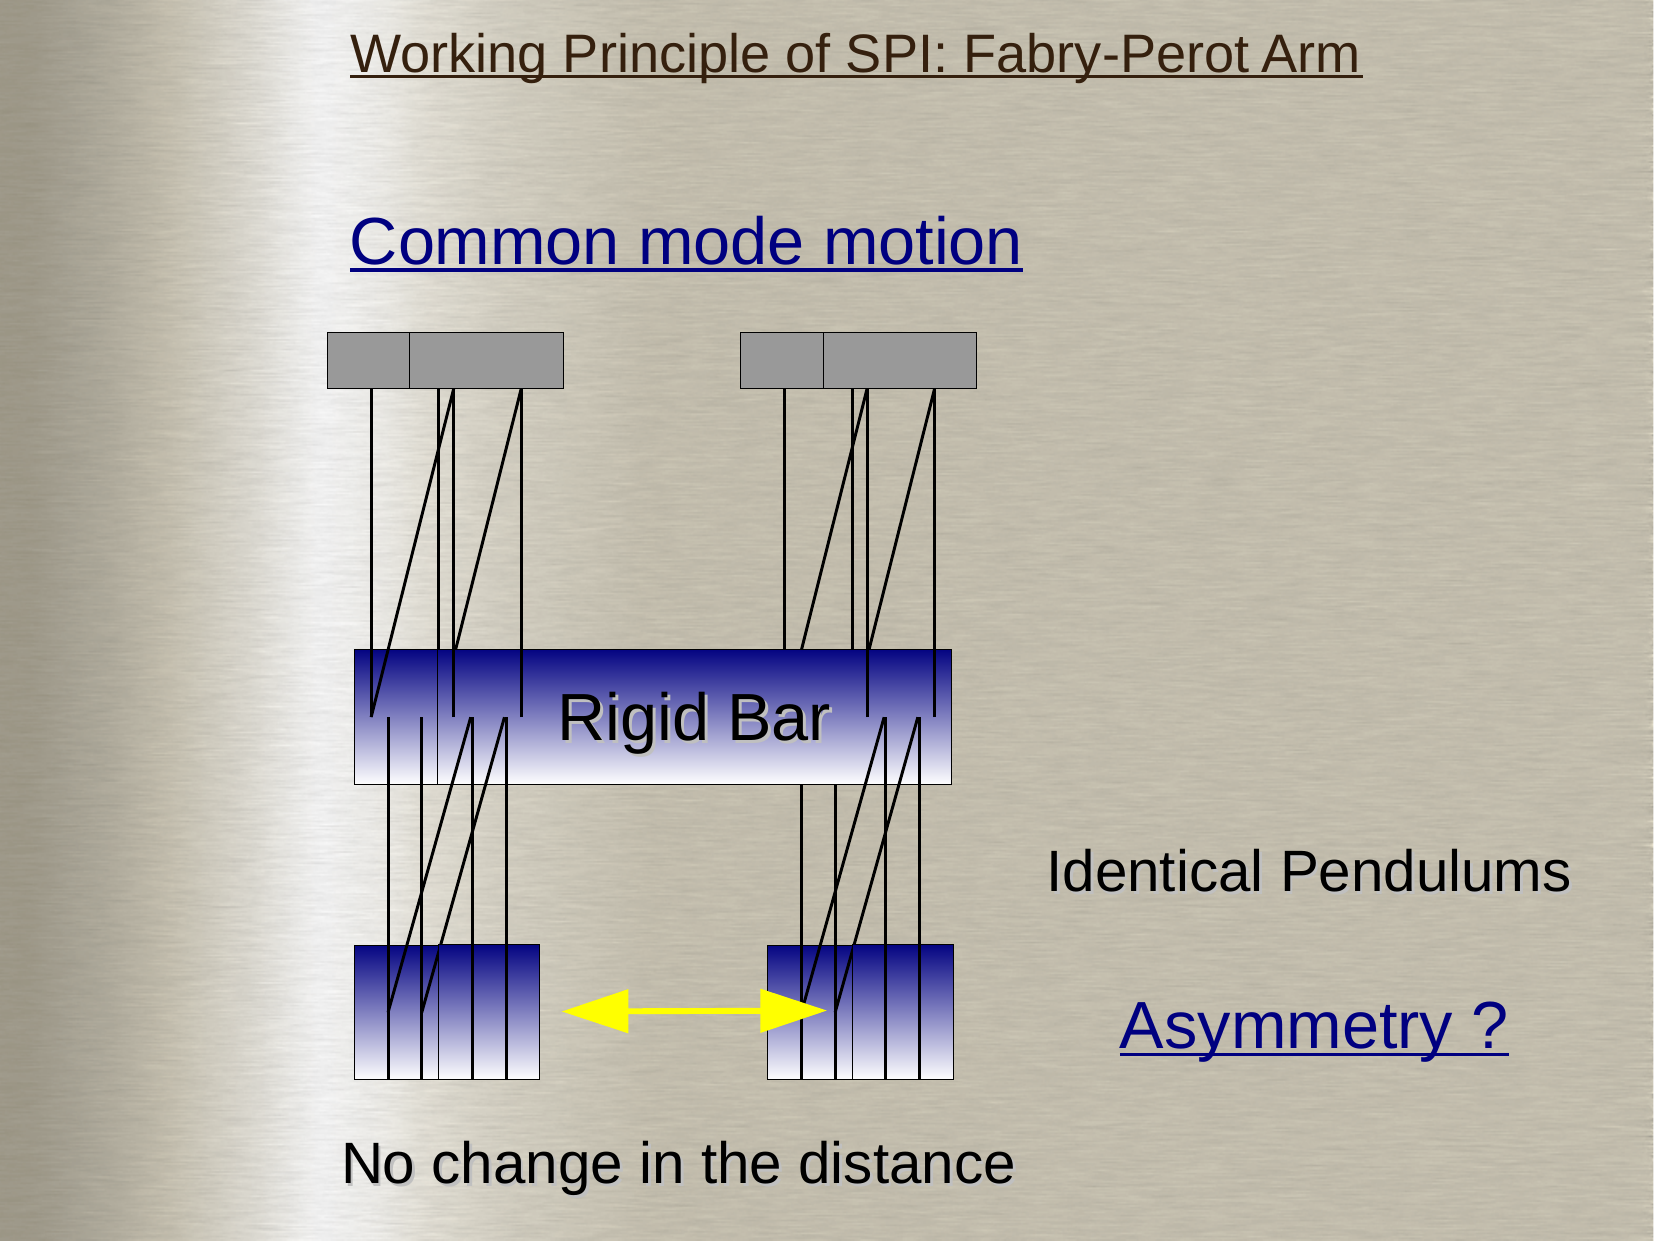

Working Principle of SPI: Fabry-Perot Arm
Common mode motion
Rigid Bar
Rigid Bar
Identical Pendulums
Asymmetry ?
No change in the distance